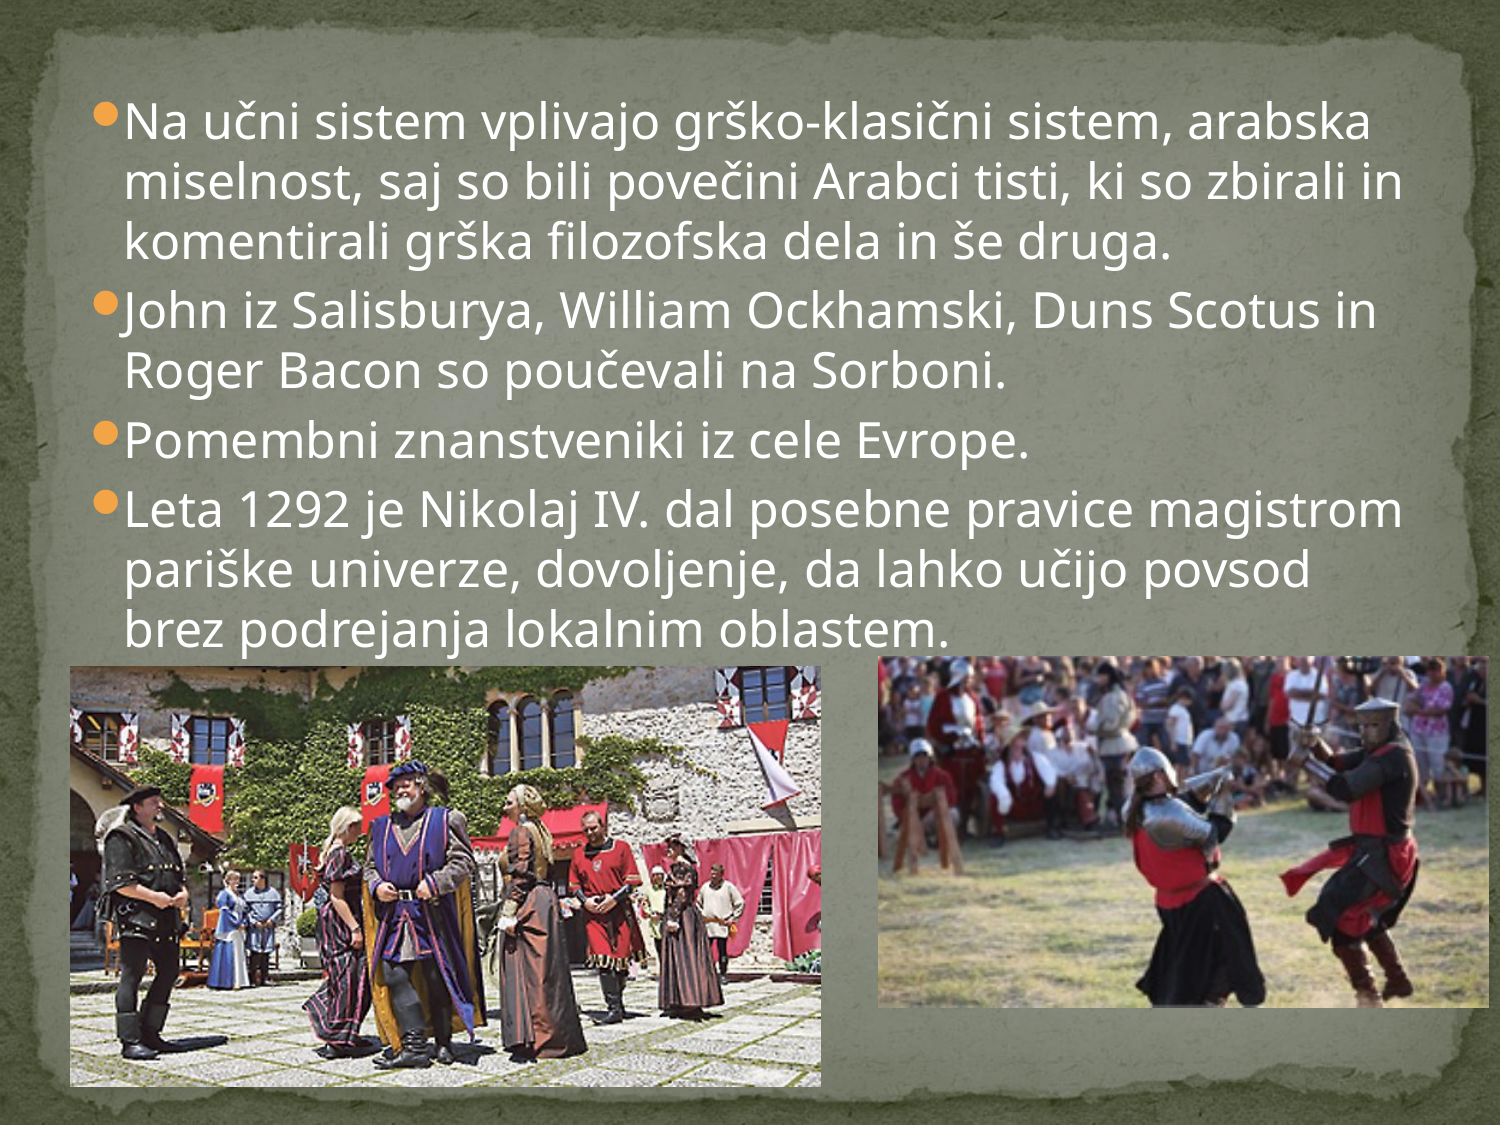

# Na učni sistem vplivajo grško-klasični sistem, arabska miselnost, saj so bili povečini Arabci tisti, ki so zbirali in komentirali grška filozofska dela in še druga.
John iz Salisburya, William Ockhamski, Duns Scotus in Roger Bacon so poučevali na Sorboni.
Pomembni znanstveniki iz cele Evrope.
Leta 1292 je Nikolaj IV. dal posebne pravice magistrom pariške univerze, dovoljenje, da lahko učijo povsod brez podrejanja lokalnim oblastem.